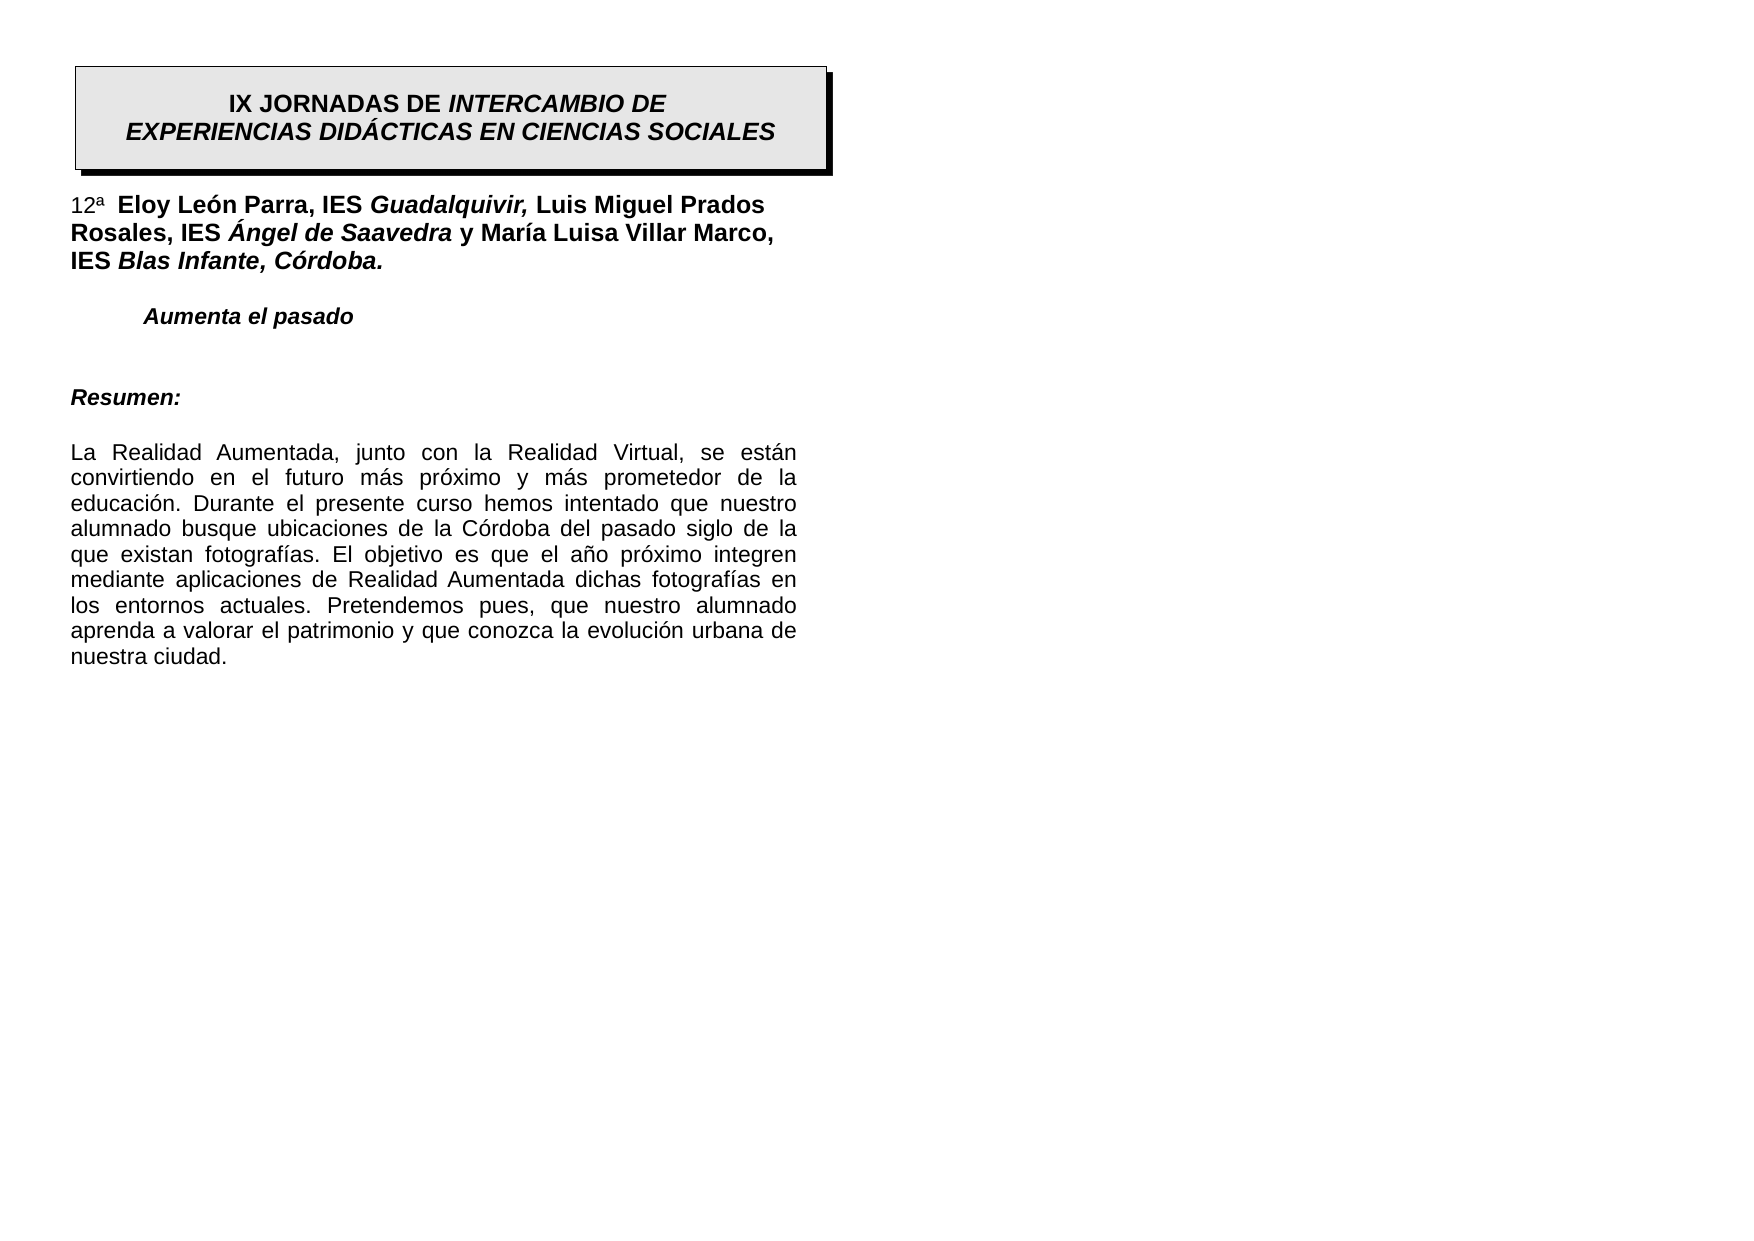

IX JORNADAS DE INTERCAMBIO DE
EXPERIENCIAS DIDÁCTICAS EN CIENCIAS SOCIALES
# 12ª Eloy León Parra, IES Guadalquivir, Luis Miguel Prados Rosales, IES Ángel de Saavedra y María Luisa Villar Marco, IES Blas Infante, Córdoba.
Aumenta el pasado
Resumen:
La Realidad Aumentada, junto con la Realidad Virtual, se están convirtiendo en el futuro más próximo y más prometedor de la educación. Durante el presente curso hemos intentado que nuestro alumnado busque ubicaciones de la Córdoba del pasado siglo de la que existan fotografías. El objetivo es que el año próximo integren mediante aplicaciones de Realidad Aumentada dichas fotografías en los entornos actuales. Pretendemos pues, que nuestro alumnado aprenda a valorar el patrimonio y que conozca la evolución urbana de nuestra ciudad.